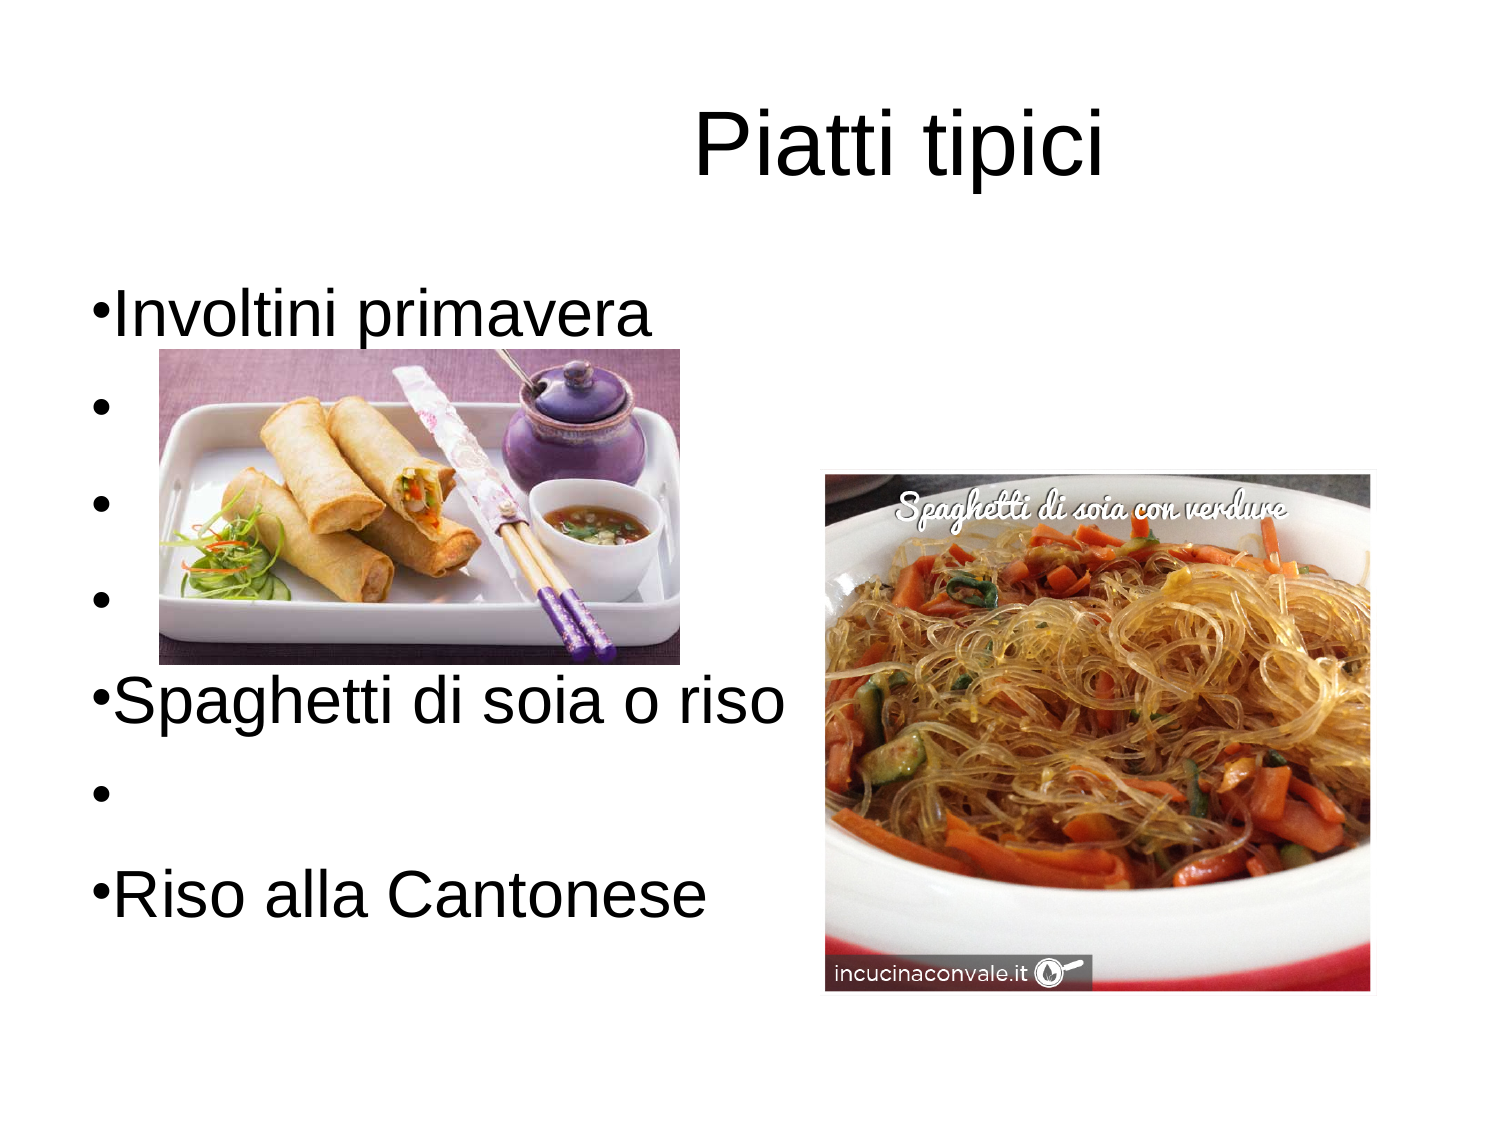

# Piatti tipici
Involtini primavera
Spaghetti di soia o riso
Riso alla Cantonese